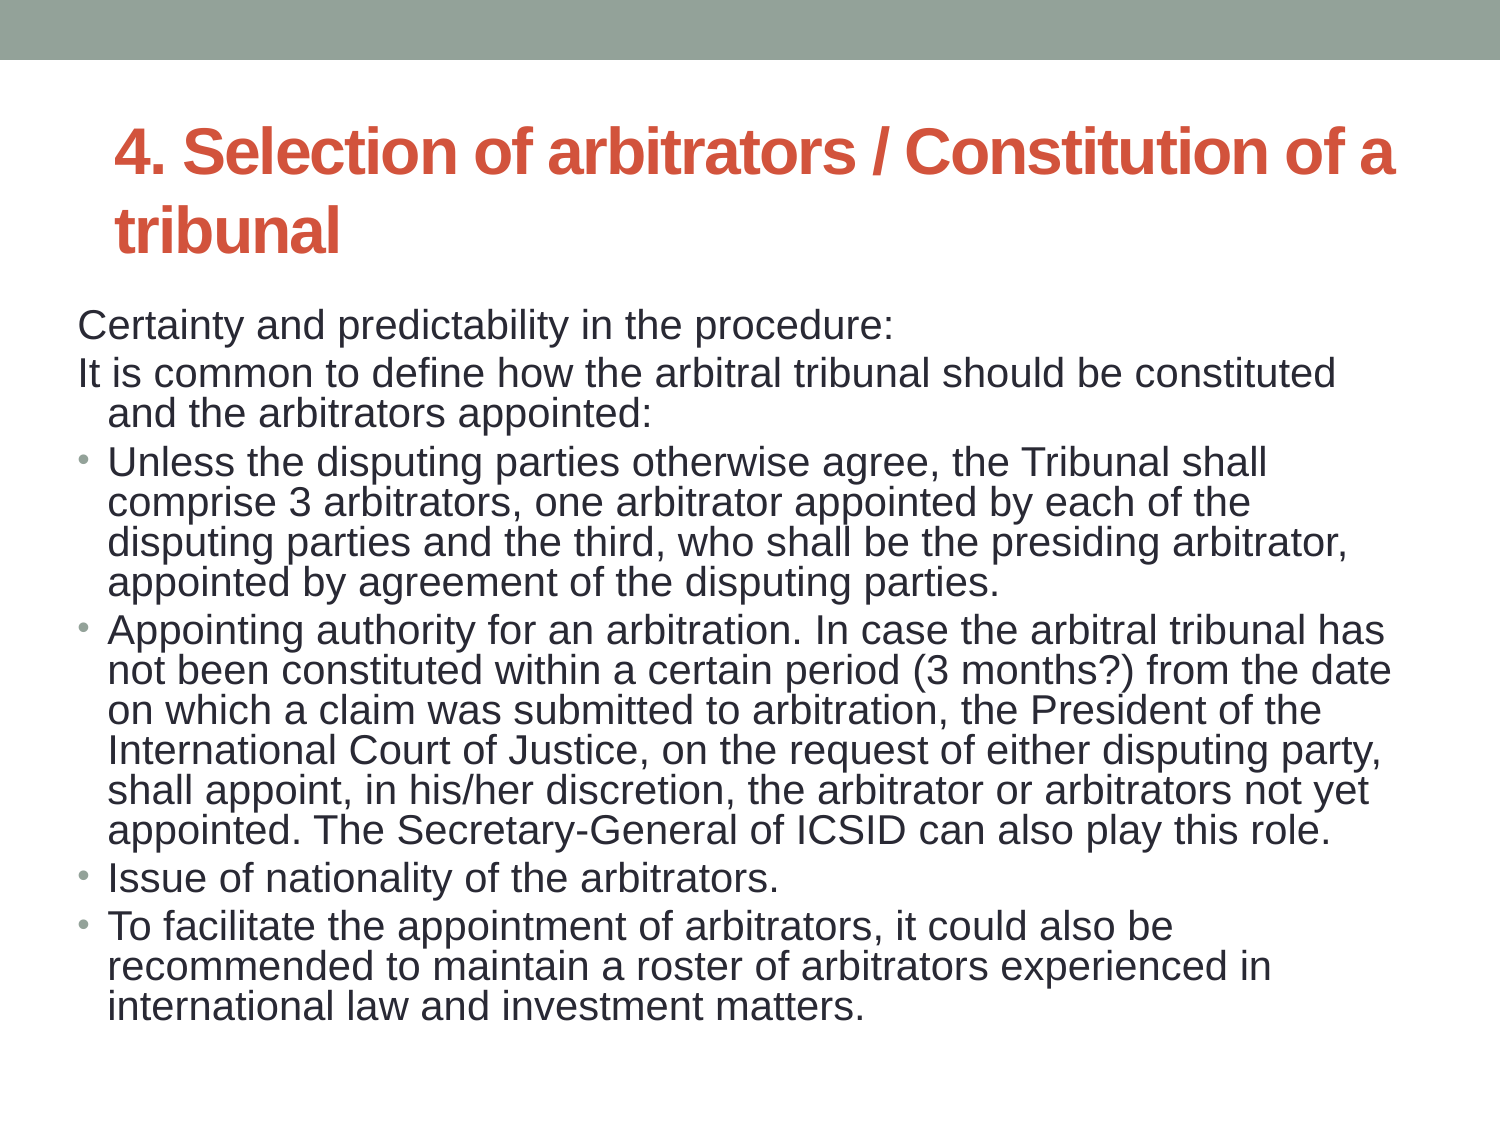

# 4. Selection of arbitrators / Constitution of a tribunal
Certainty and predictability in the procedure:
It is common to define how the arbitral tribunal should be constituted and the arbitrators appointed:
Unless the disputing parties otherwise agree, the Tribunal shall comprise 3 arbitrators, one arbitrator appointed by each of the disputing parties and the third, who shall be the presiding arbitrator, appointed by agreement of the disputing parties.
Appointing authority for an arbitration. In case the arbitral tribunal has not been constituted within a certain period (3 months?) from the date on which a claim was submitted to arbitration, the President of the International Court of Justice, on the request of either disputing party, shall appoint, in his/her discretion, the arbitrator or arbitrators not yet appointed. The Secretary-General of ICSID can also play this role.
Issue of nationality of the arbitrators.
To facilitate the appointment of arbitrators, it could also be recommended to maintain a roster of arbitrators experienced in international law and investment matters.